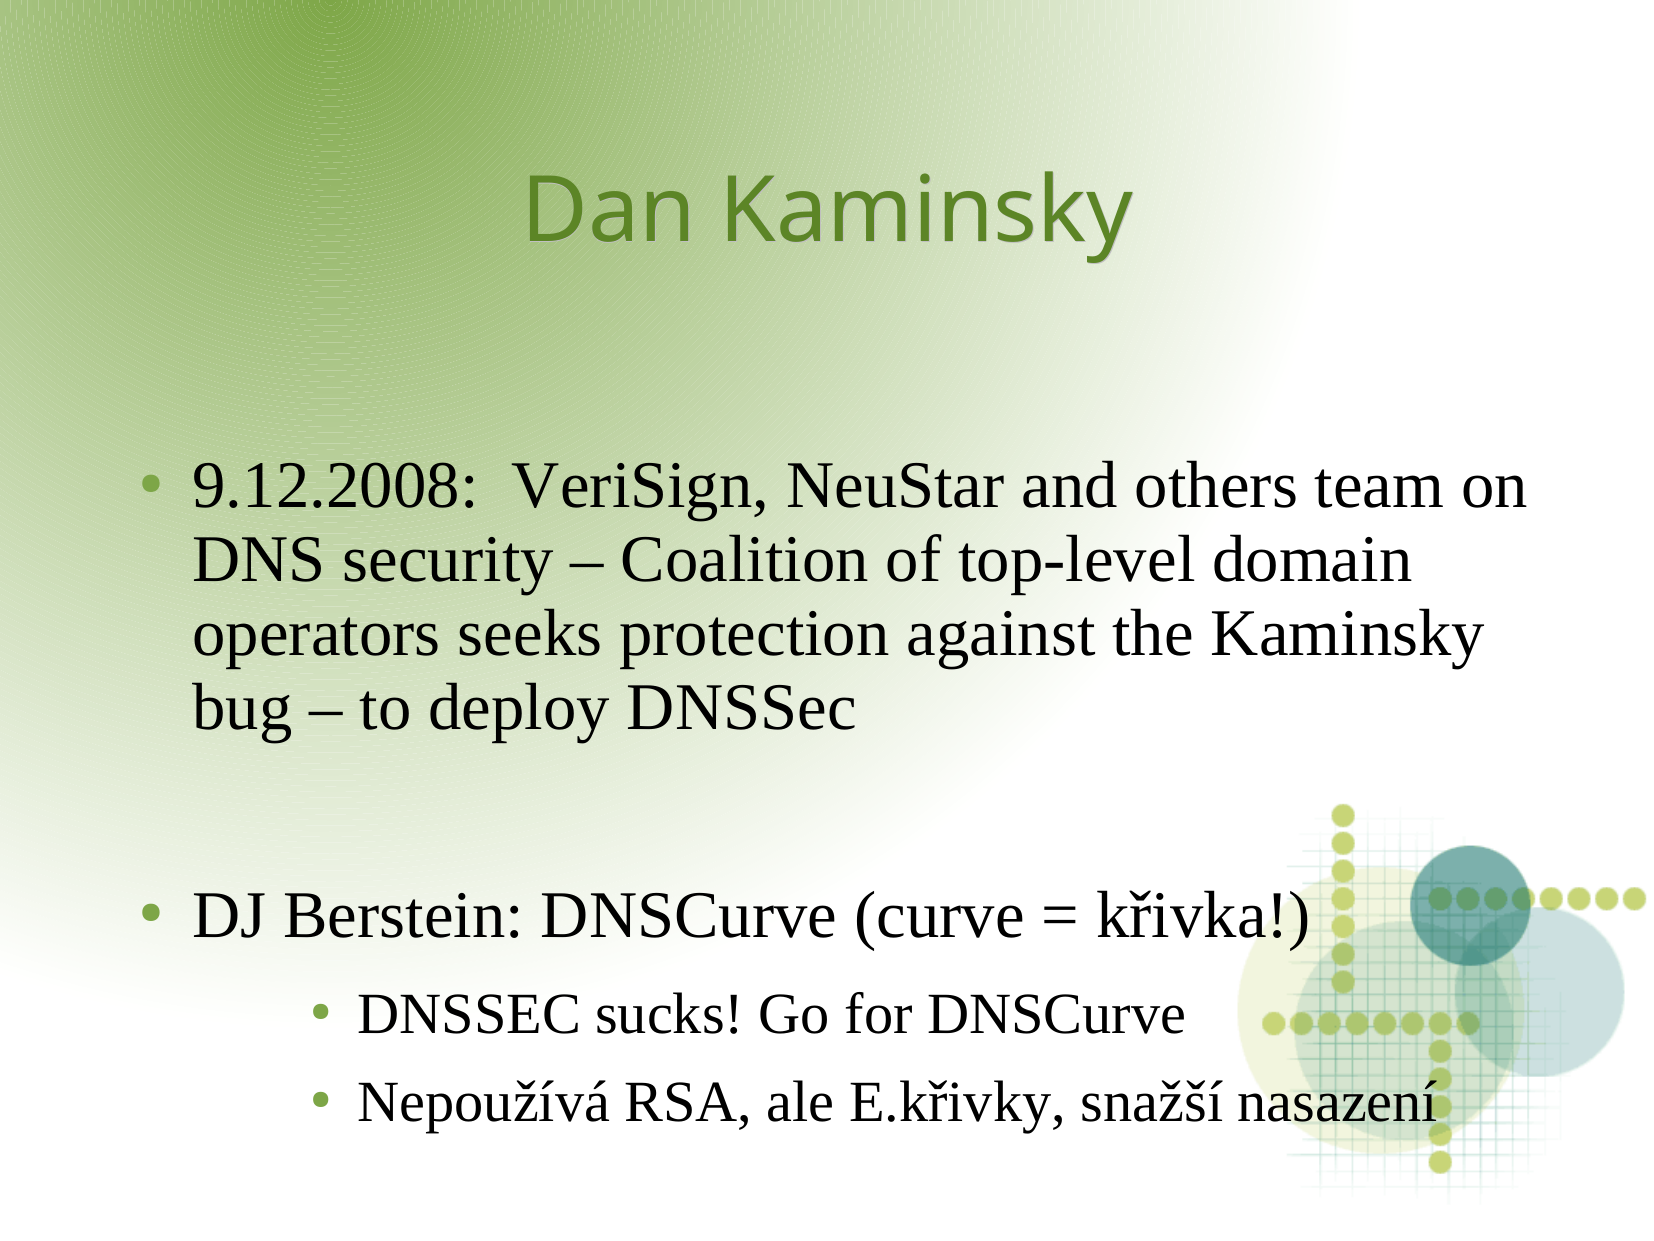

# Dan Kaminsky
9.12.2008: VeriSign, NeuStar and others team on DNS security – Coalition of top-level domain operators seeks protection against the Kaminsky bug – to deploy DNSSec
DJ Berstein: DNSCurve (curve = křivka!)
DNSSEC sucks! Go for DNSCurve
Nepoužívá RSA, ale E.křivky, snažší nasazení